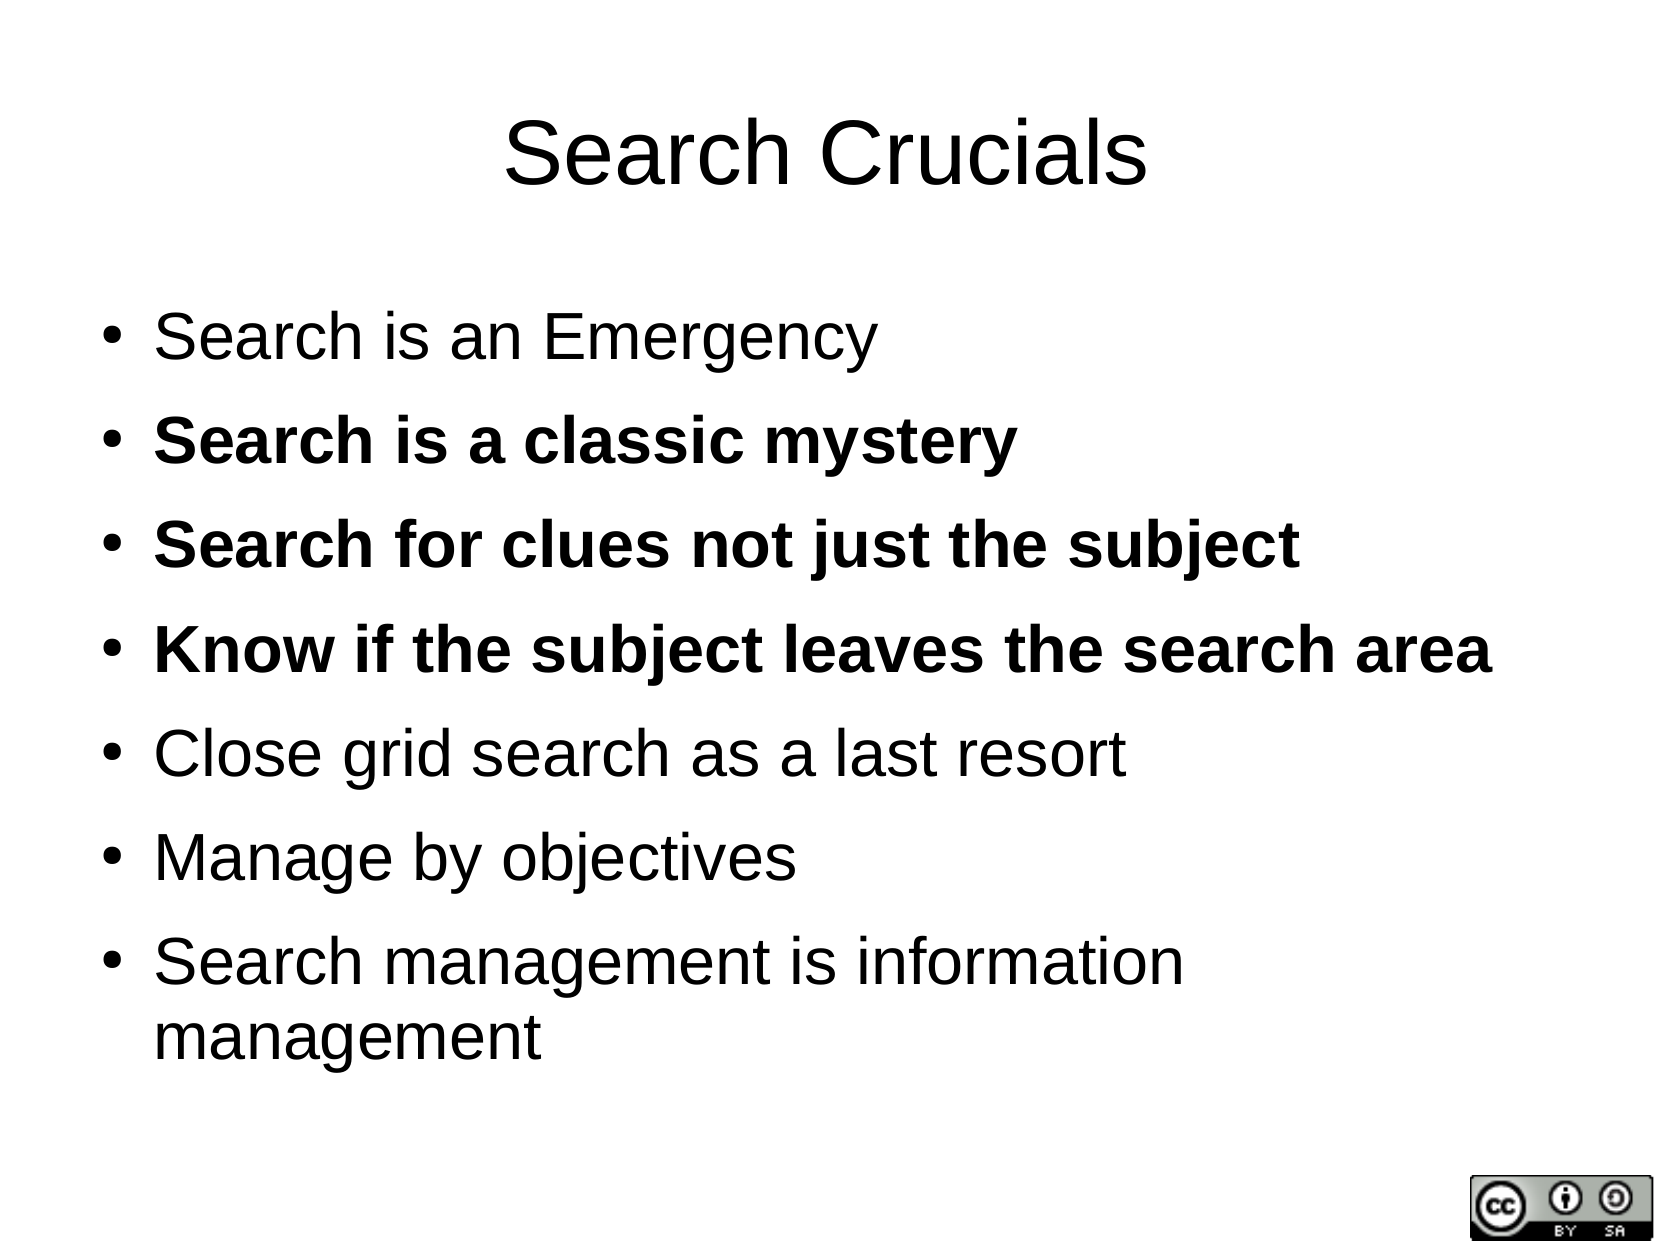

# Search Crucials
Search is an Emergency
Search is a classic mystery
Search for clues not just the subject
Know if the subject leaves the search area
Close grid search as a last resort
Manage by objectives
Search management is information management